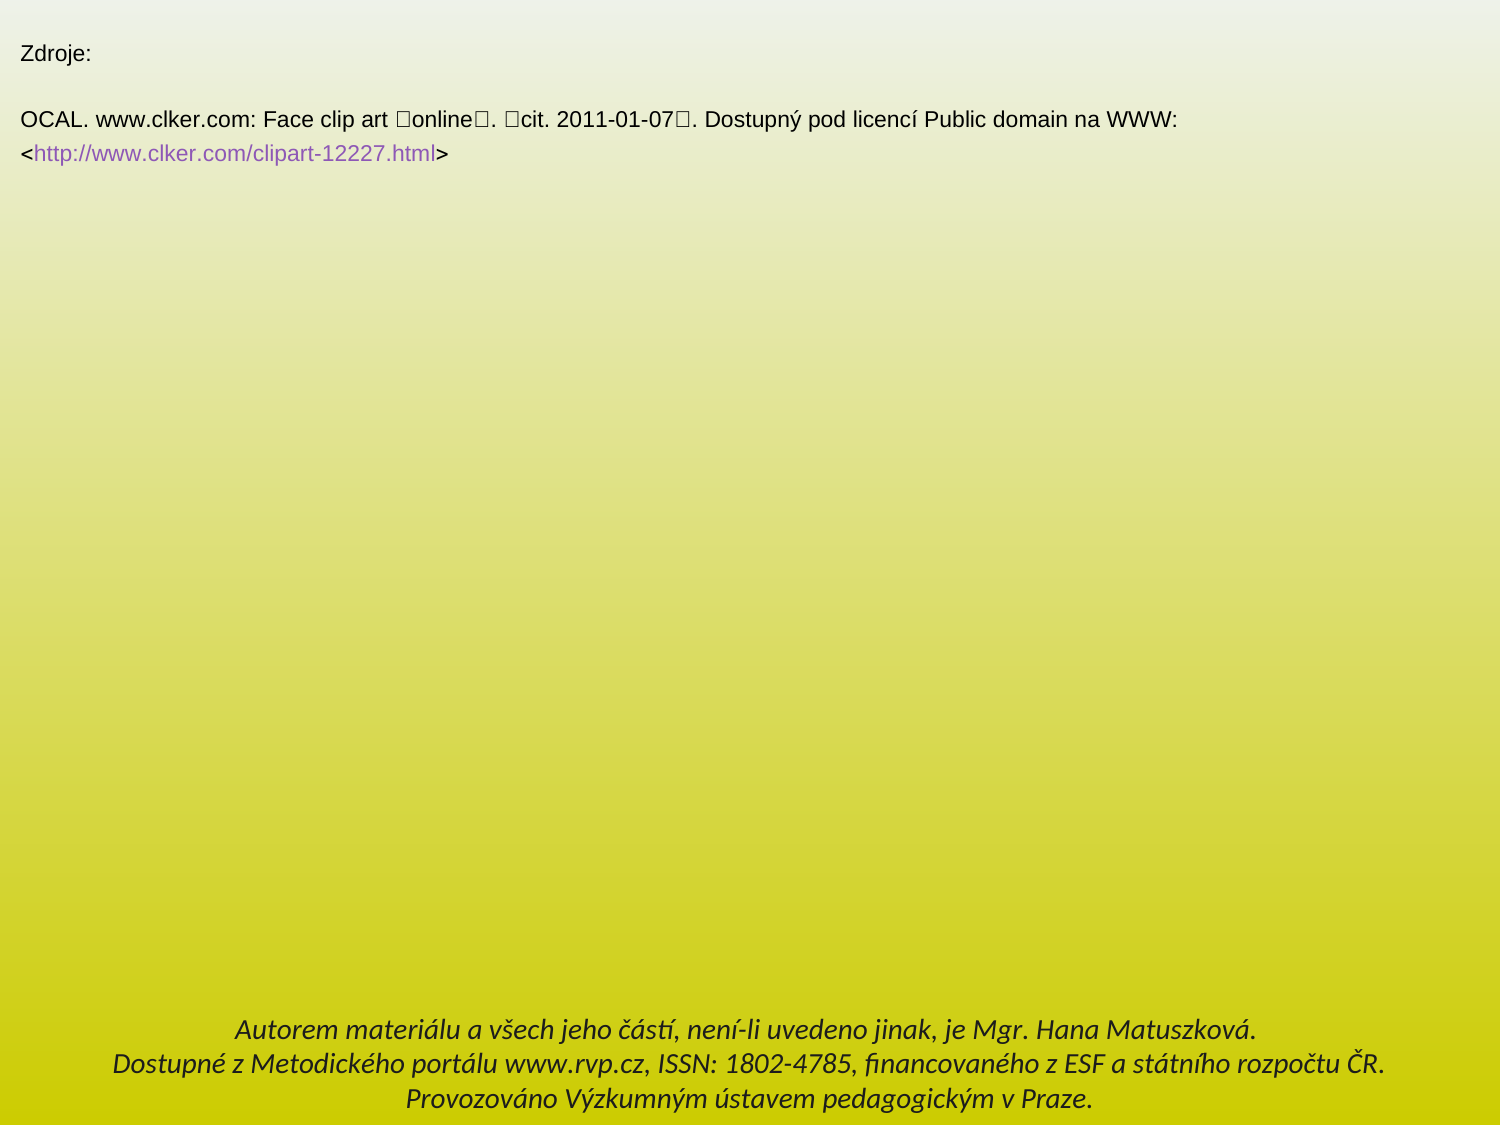

Zdroje:
OCAL. www.clker.com: Face clip art online. cit. 2011-01-07. Dostupný pod licencí Public domain na WWW:
http://www.clker.com/clipart-12227.html
Autorem materiálu a všech jeho částí, není-li uvedeno jinak, je Mgr. Hana Matuszková.
Dostupné z Metodického portálu www.rvp.cz, ISSN: 1802-4785, financovaného z ESF a státního rozpočtu ČR.
Provozováno Výzkumným ústavem pedagogickým v Praze.